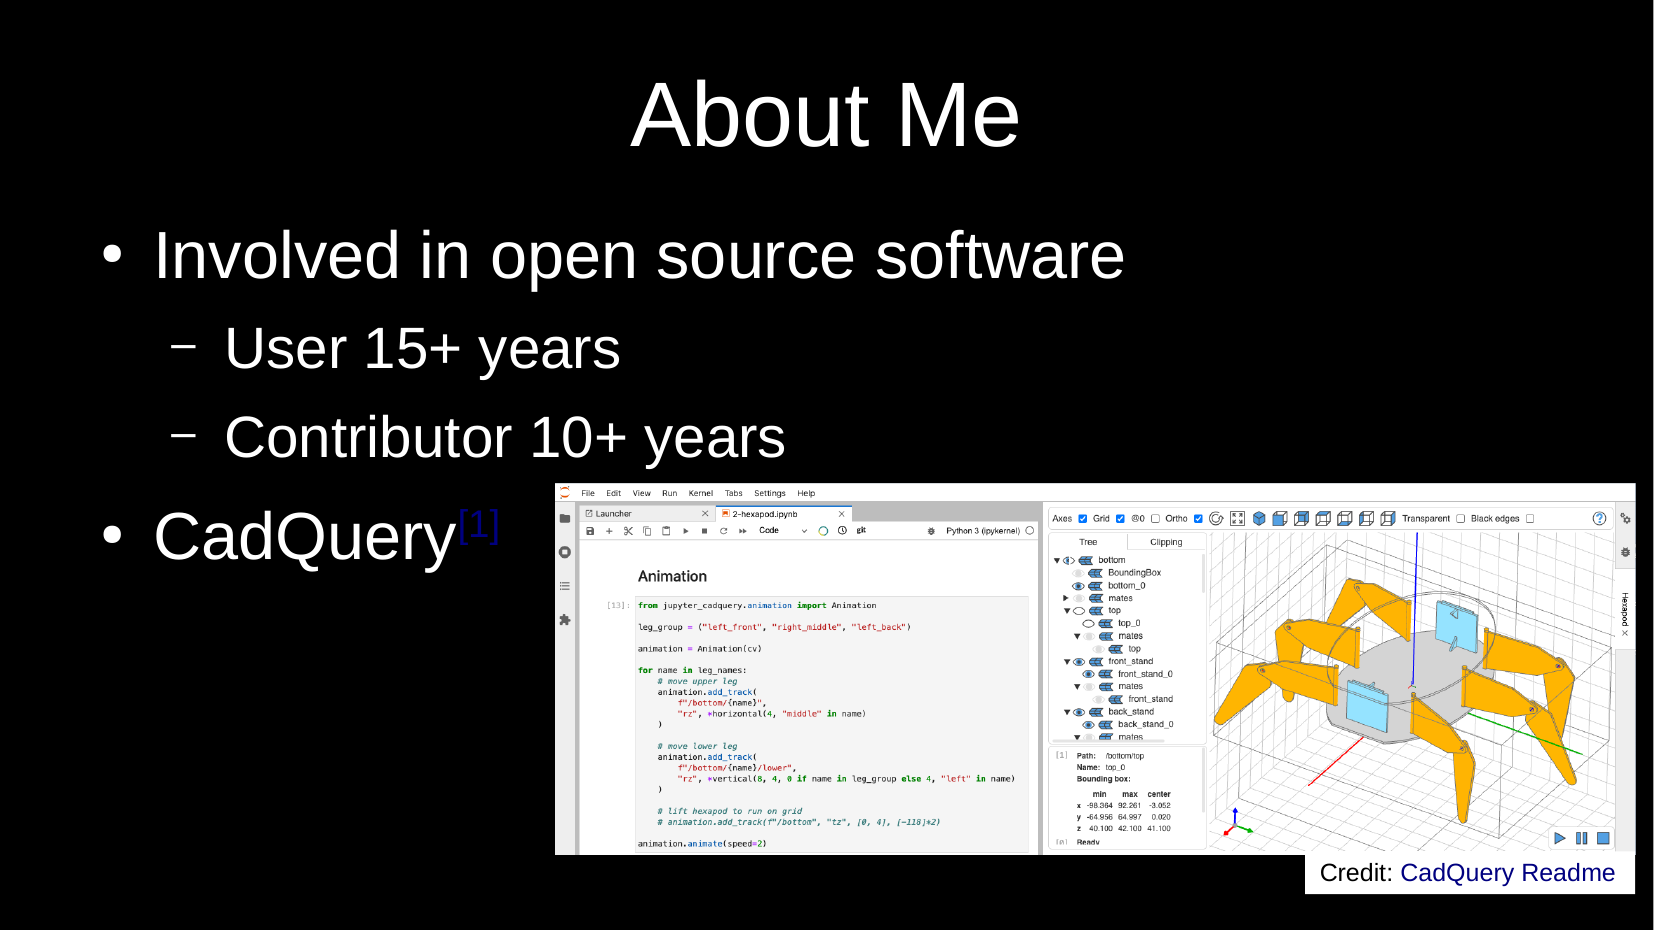

# About Me
Involved in open source software
User 15+ years
Contributor 10+ years
CadQuery[1]
Credit: CadQuery Readme